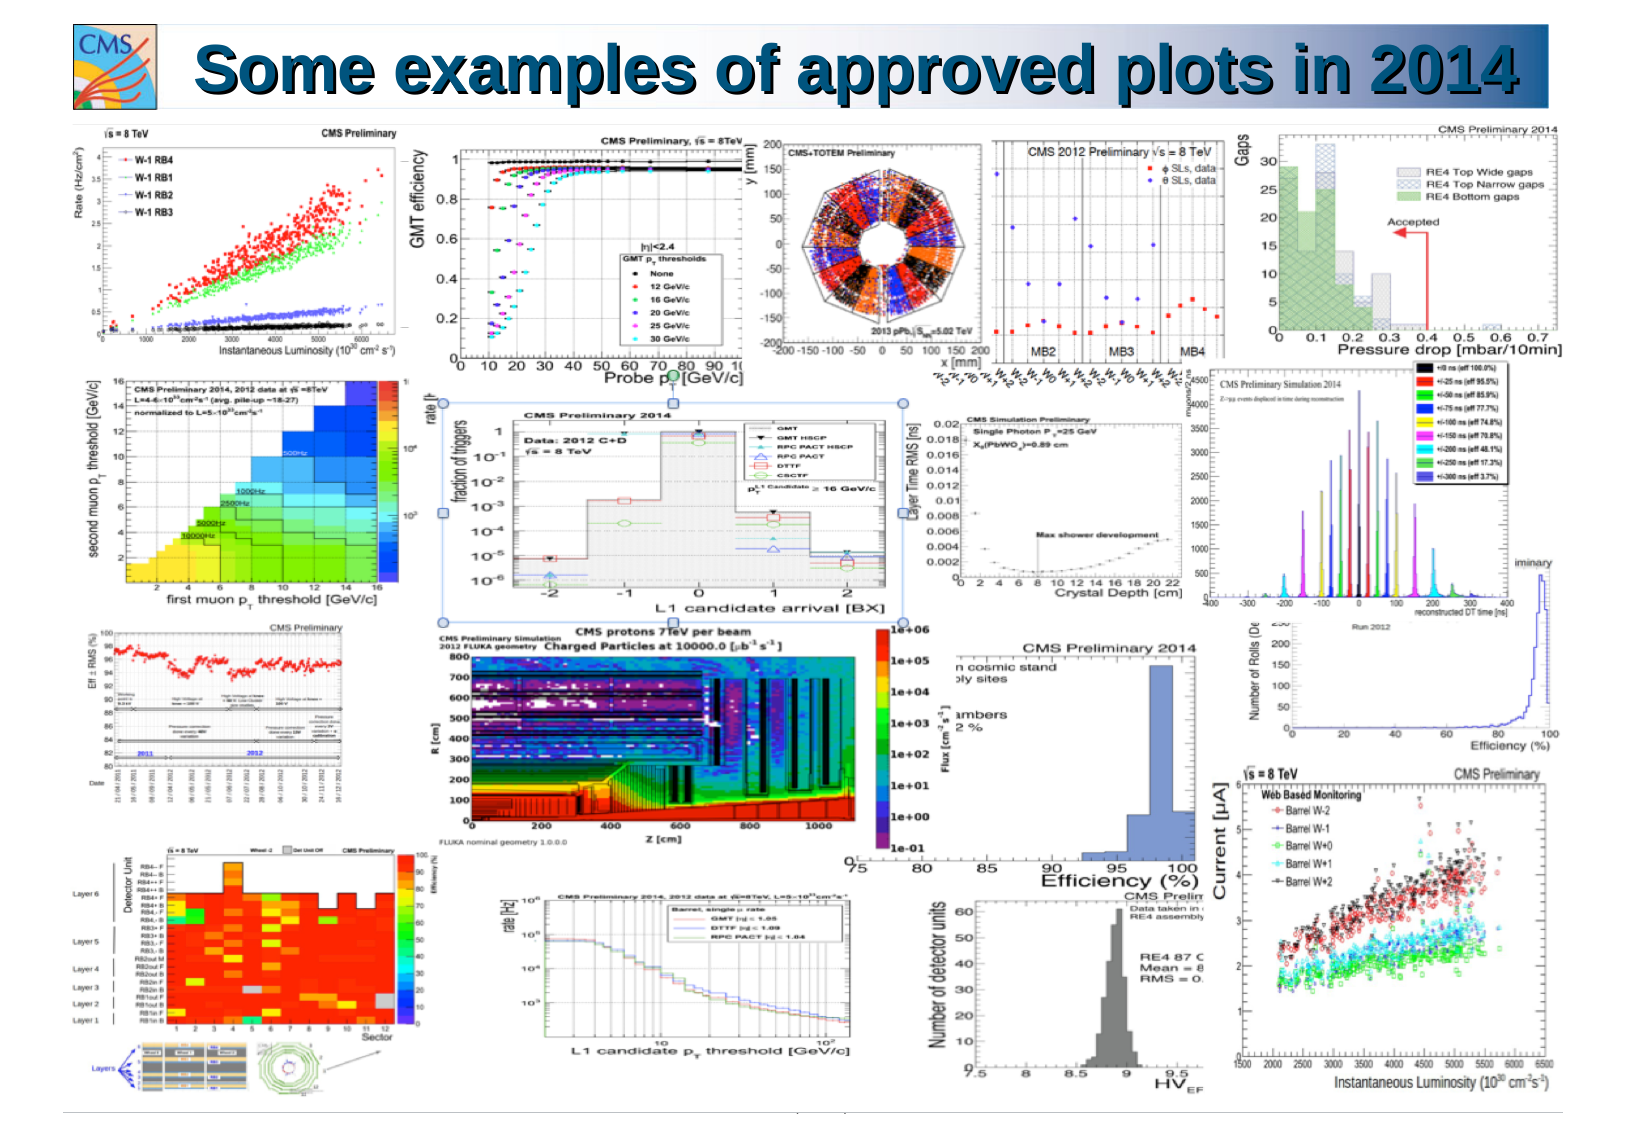

# Some examples of approved plots in 2014